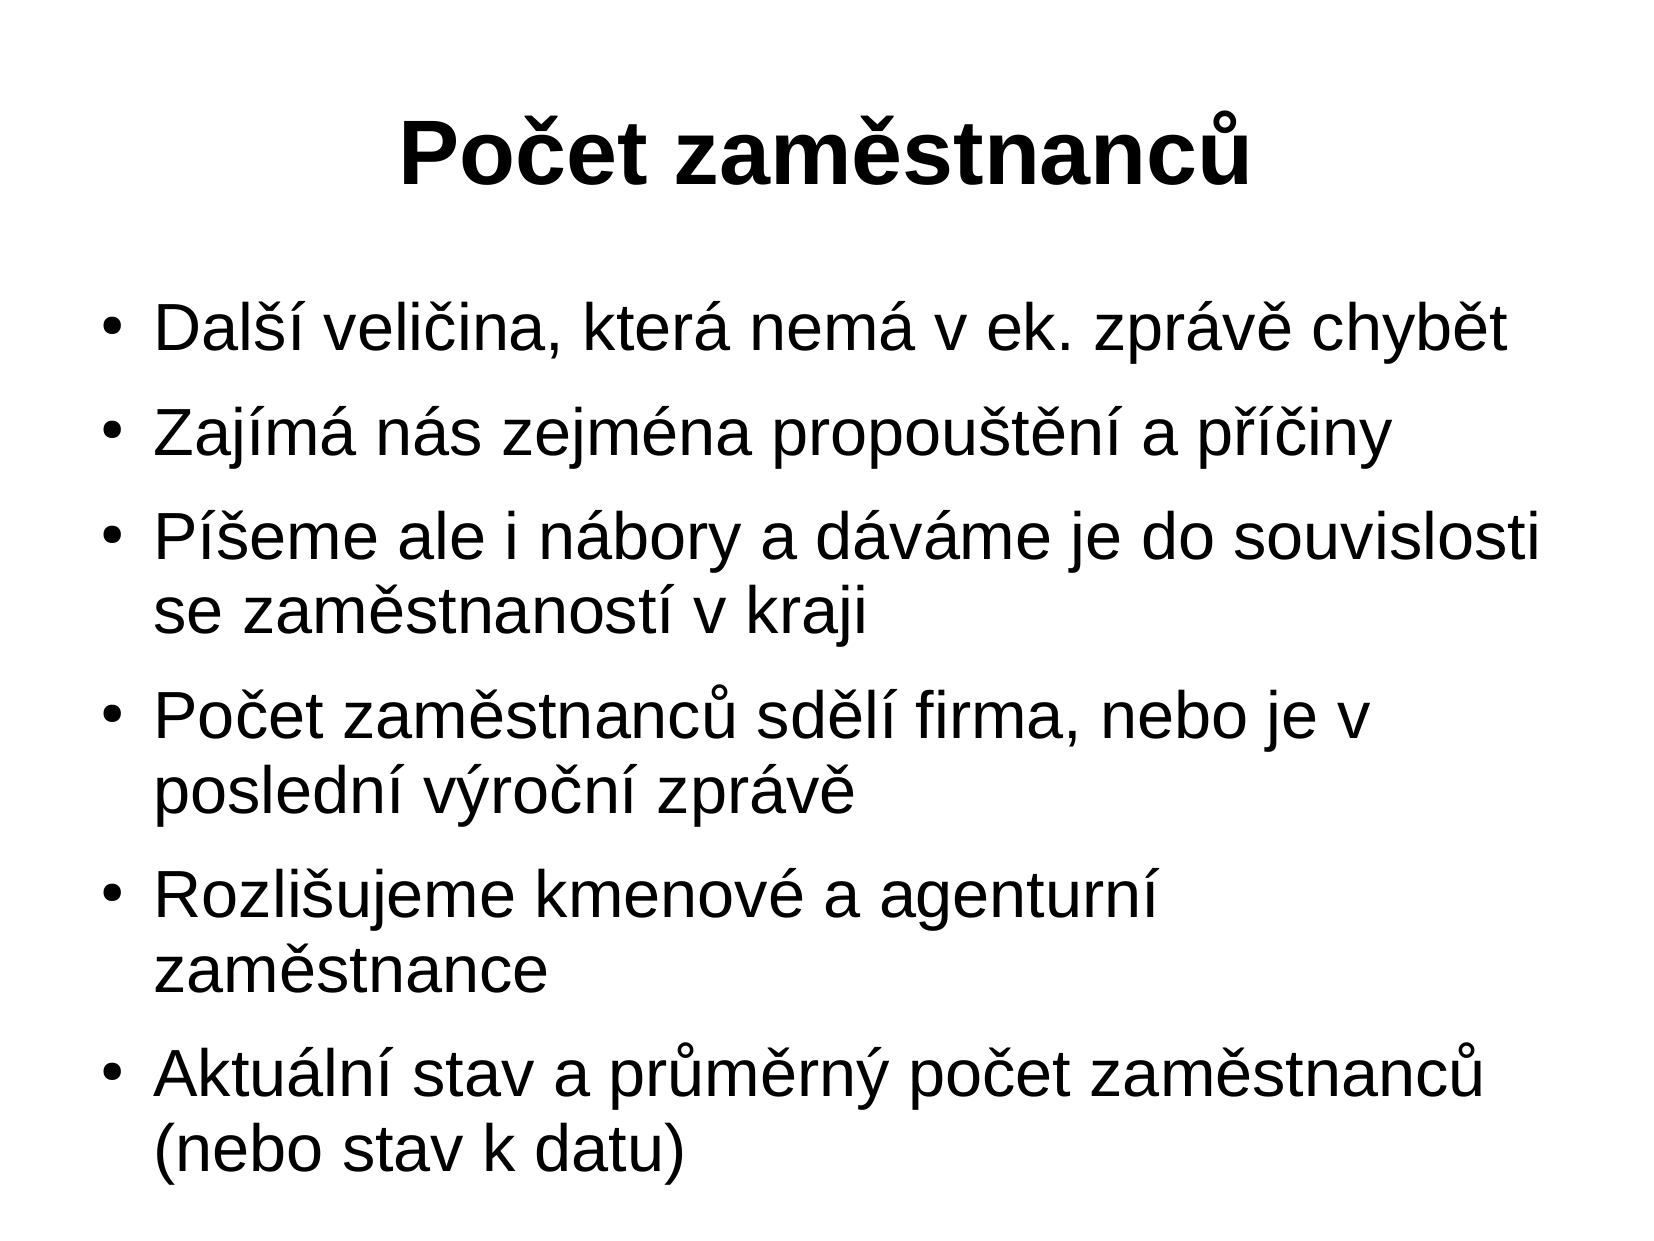

# Počet zaměstnanců
Další veličina, která nemá v ek. zprávě chybět
Zajímá nás zejména propouštění a příčiny
Píšeme ale i nábory a dáváme je do souvislosti se zaměstnaností v kraji
Počet zaměstnanců sdělí firma, nebo je v poslední výroční zprávě
Rozlišujeme kmenové a agenturní zaměstnance
Aktuální stav a průměrný počet zaměstnanců (nebo stav k datu)